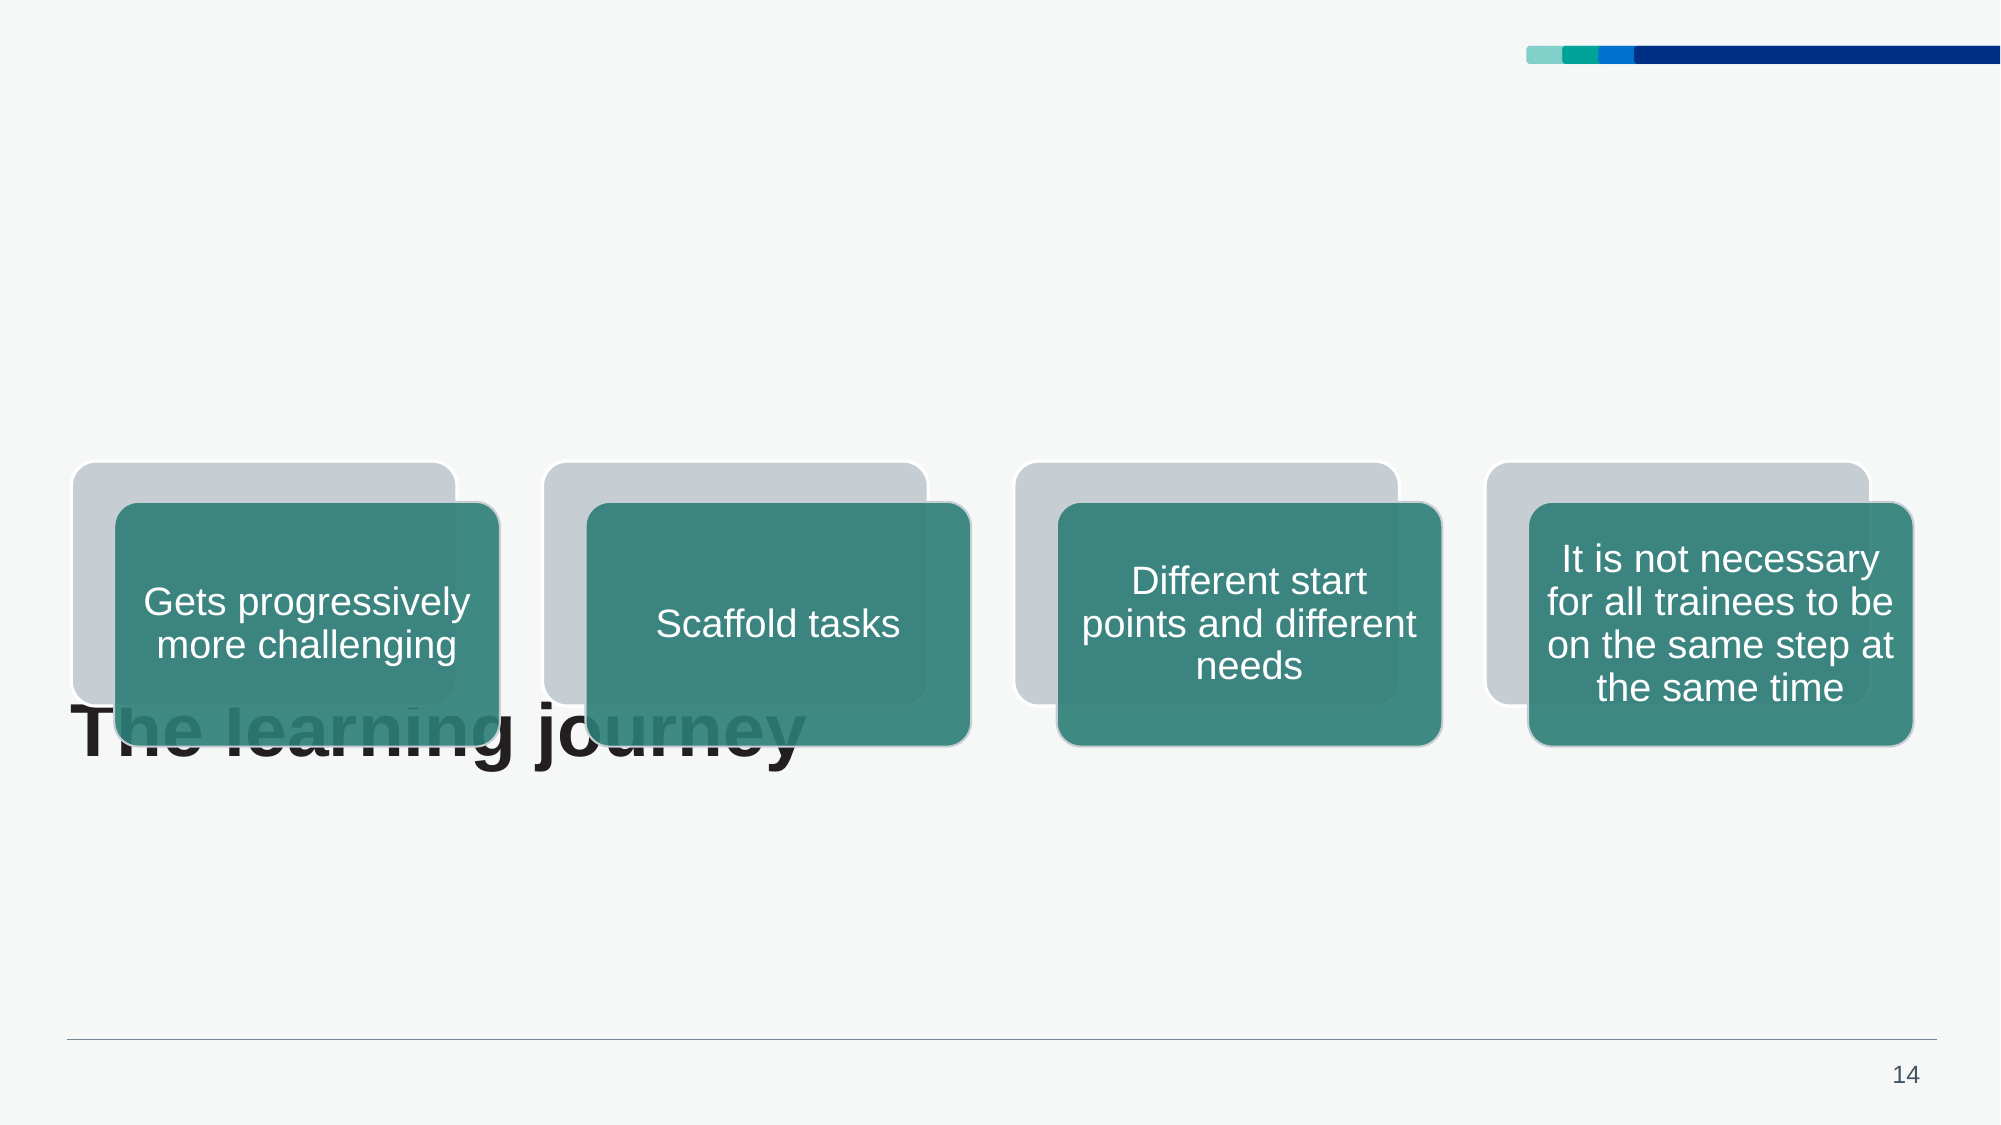

# The learning journey
Gets progressively more challenging
Scaffold tasks
Different start points and different needs
It is not necessary for all trainees to be on the same step at the same time